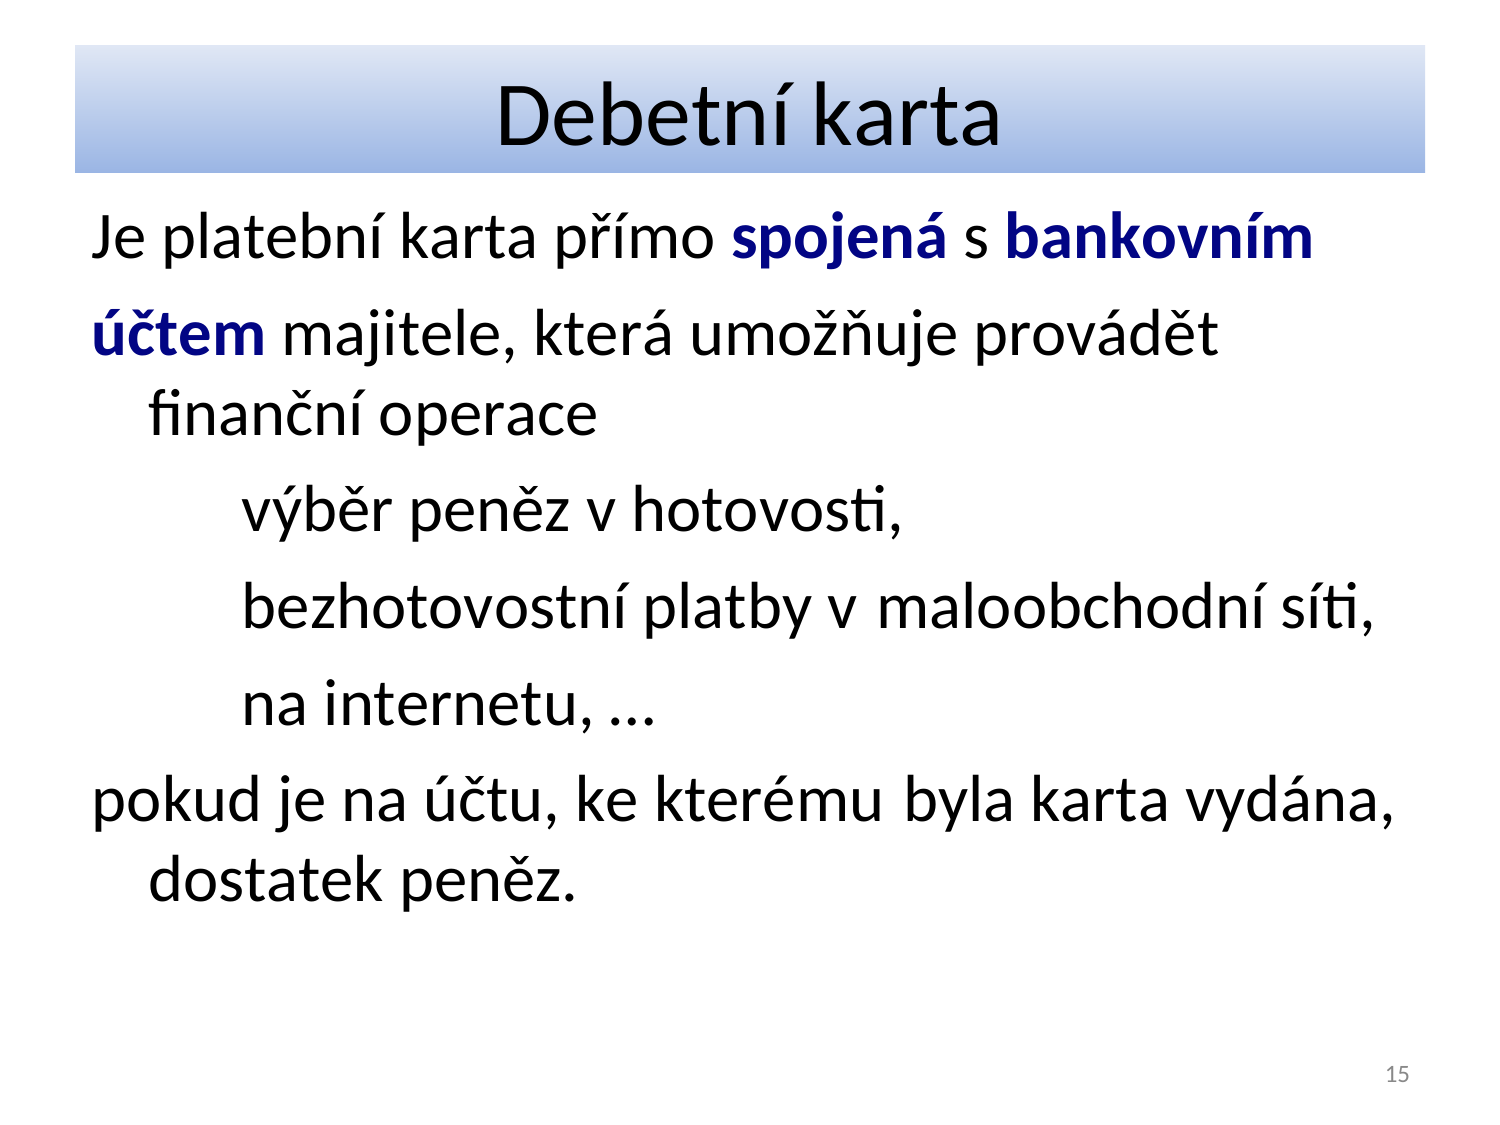

# Debetní karta
Je platební karta přímo spojená s bankovním
účtem majitele, která umožňuje provádět finanční operace
		výběr peněz v hotovosti,
		bezhotovostní platby v maloobchodní síti,
		na internetu, …
pokud je na účtu, ke kterému byla karta vydána, dostatek peněz.